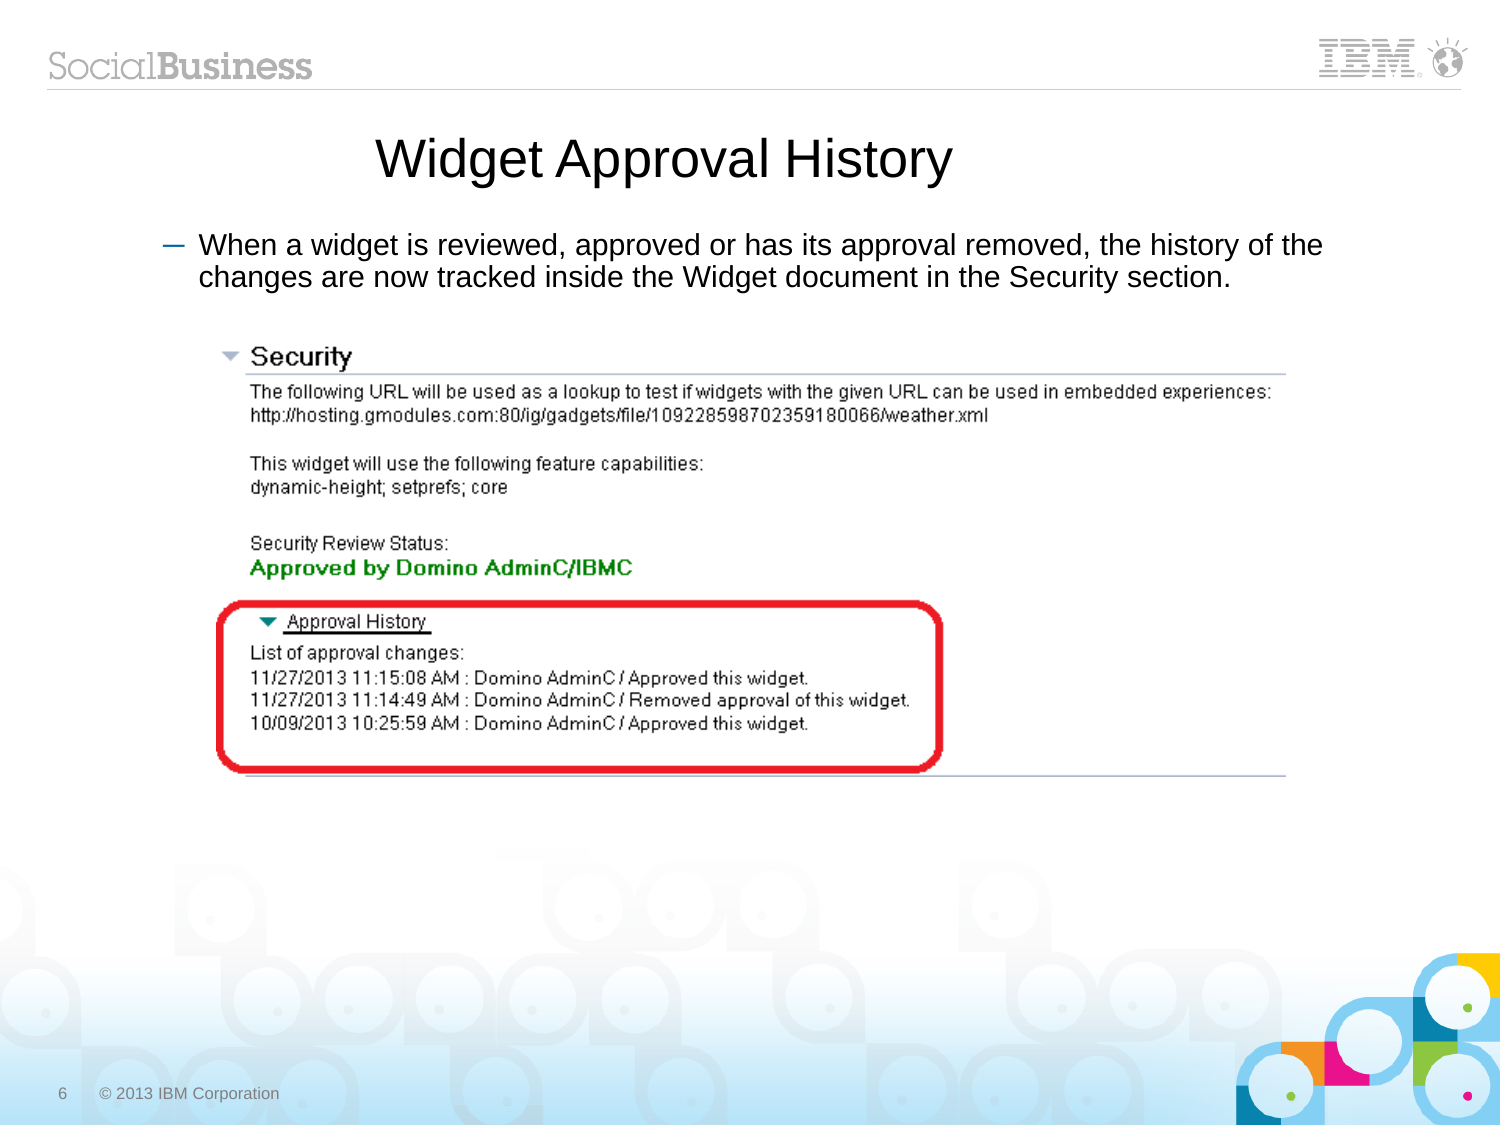

# Widget Approval History
When a widget is reviewed, approved or has its approval removed, the history of the changes are now tracked inside the Widget document in the Security section.
6